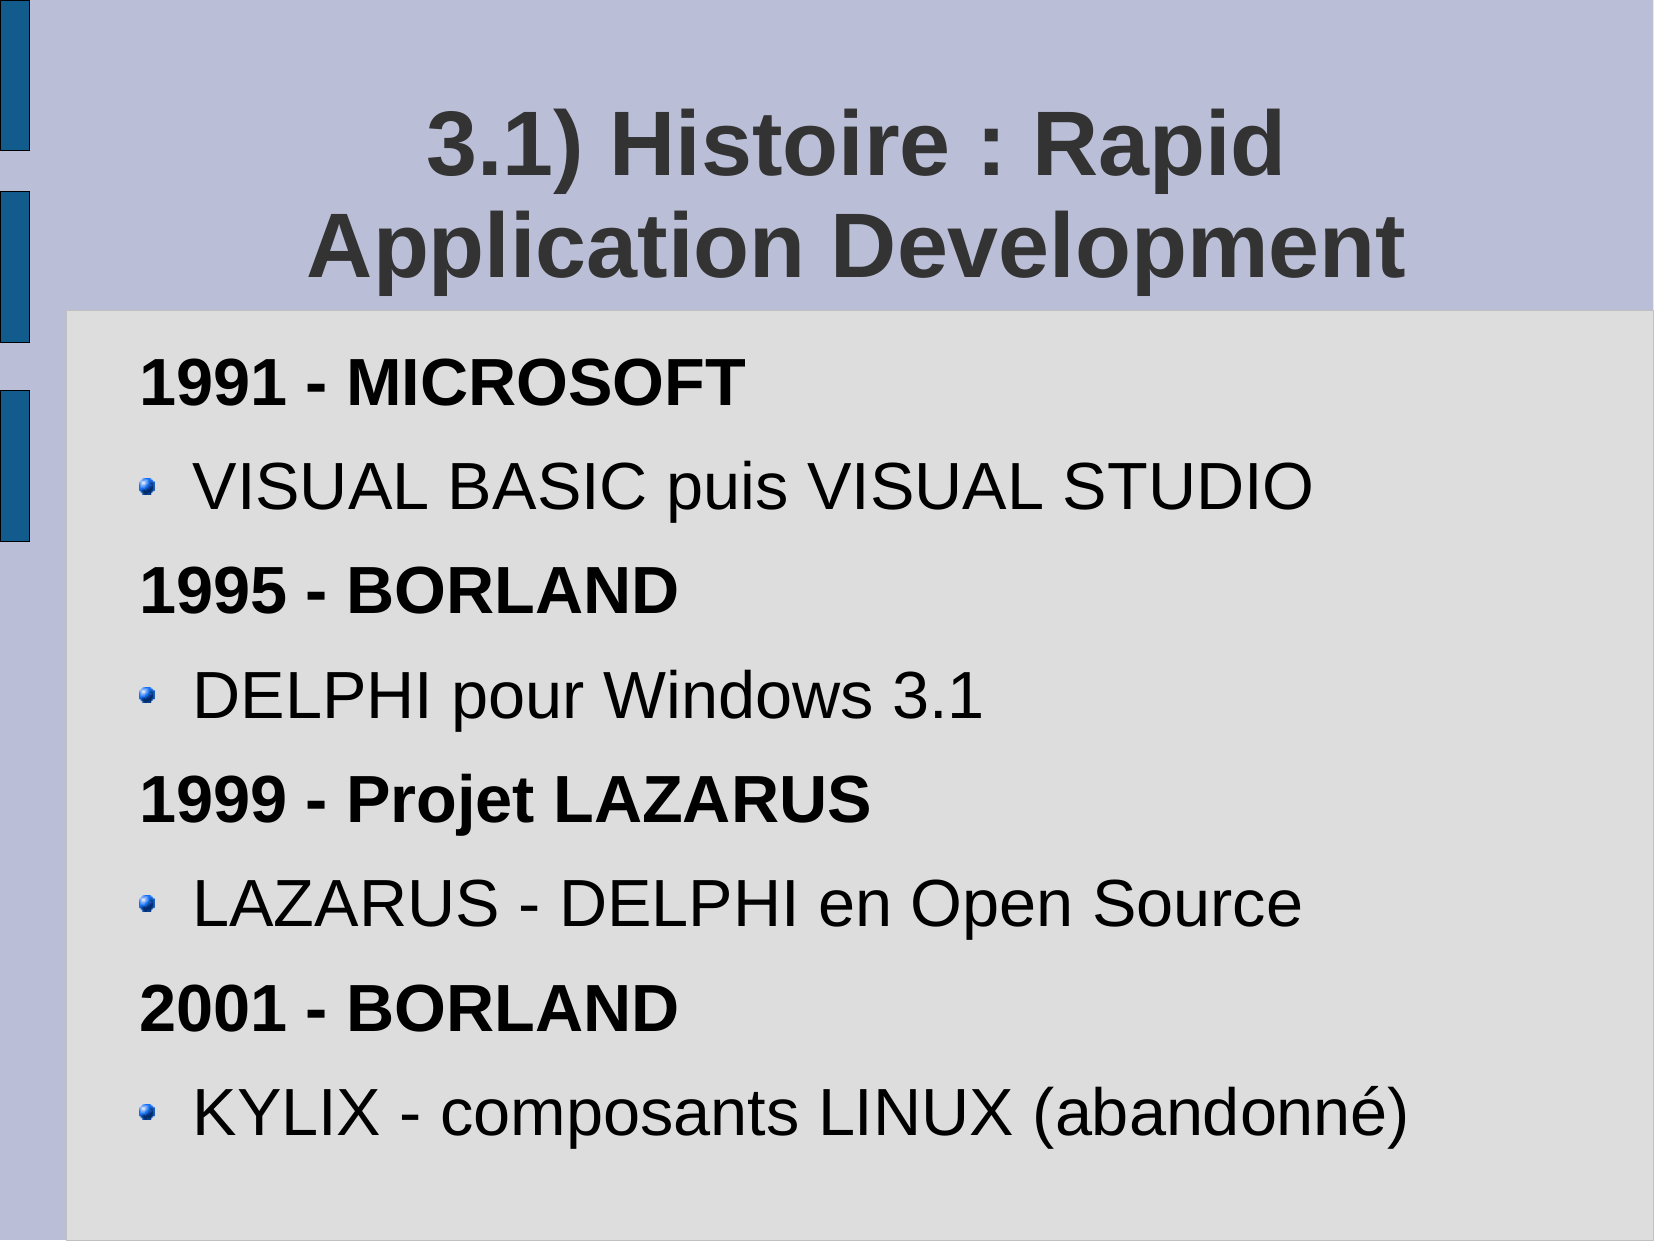

# 3.1) Histoire : Rapid Application Development
1991 - MICROSOFT
VISUAL BASIC puis VISUAL STUDIO
1995 - BORLAND
DELPHI pour Windows 3.1
1999 - Projet LAZARUS
LAZARUS - DELPHI en Open Source
2001 - BORLAND
KYLIX - composants LINUX (abandonné)